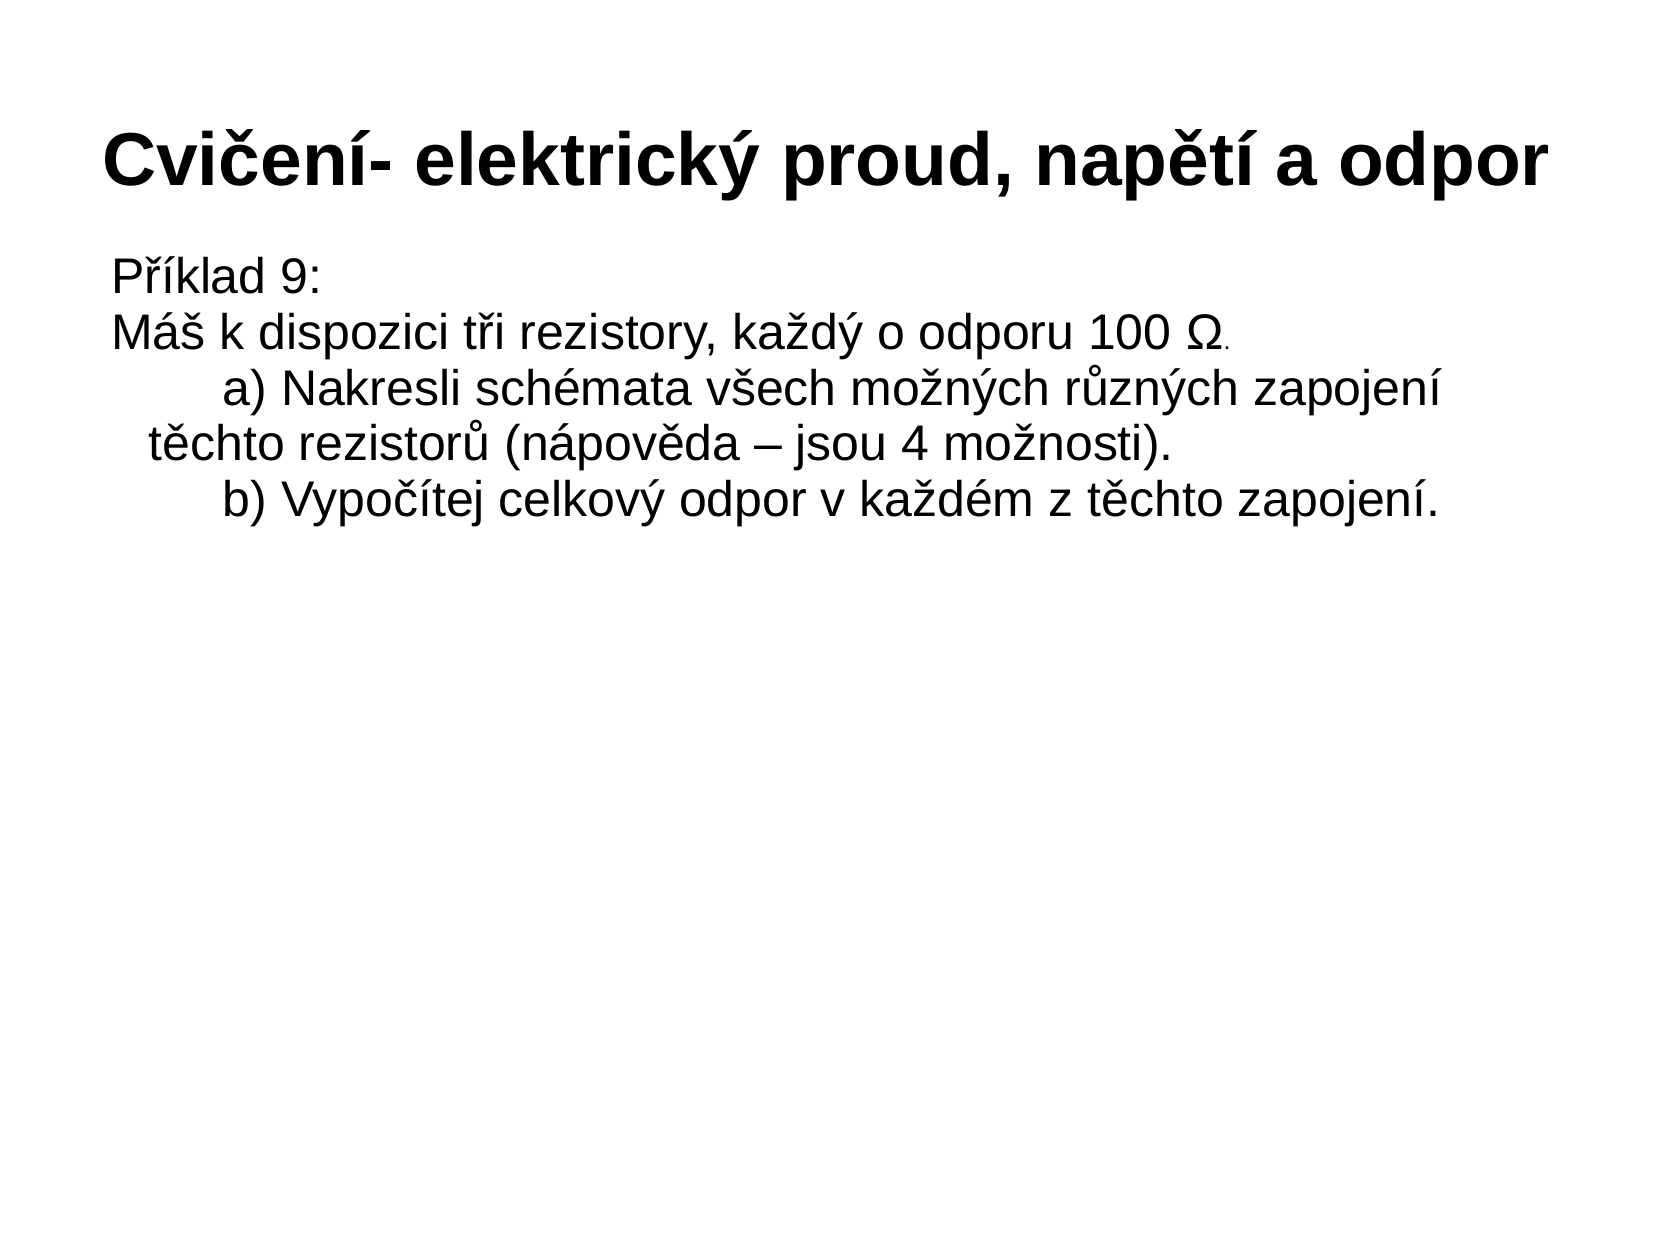

# Cvičení- elektrický proud, napětí a odpor
Příklad 9:
Máš k dispozici tři rezistory, každý o odporu 100 Ω.
	a) Nakresli schémata všech možných různých zapojení těchto rezistorů (nápověda – jsou 4 možnosti).
	b) Vypočítej celkový odpor v každém z těchto zapojení.